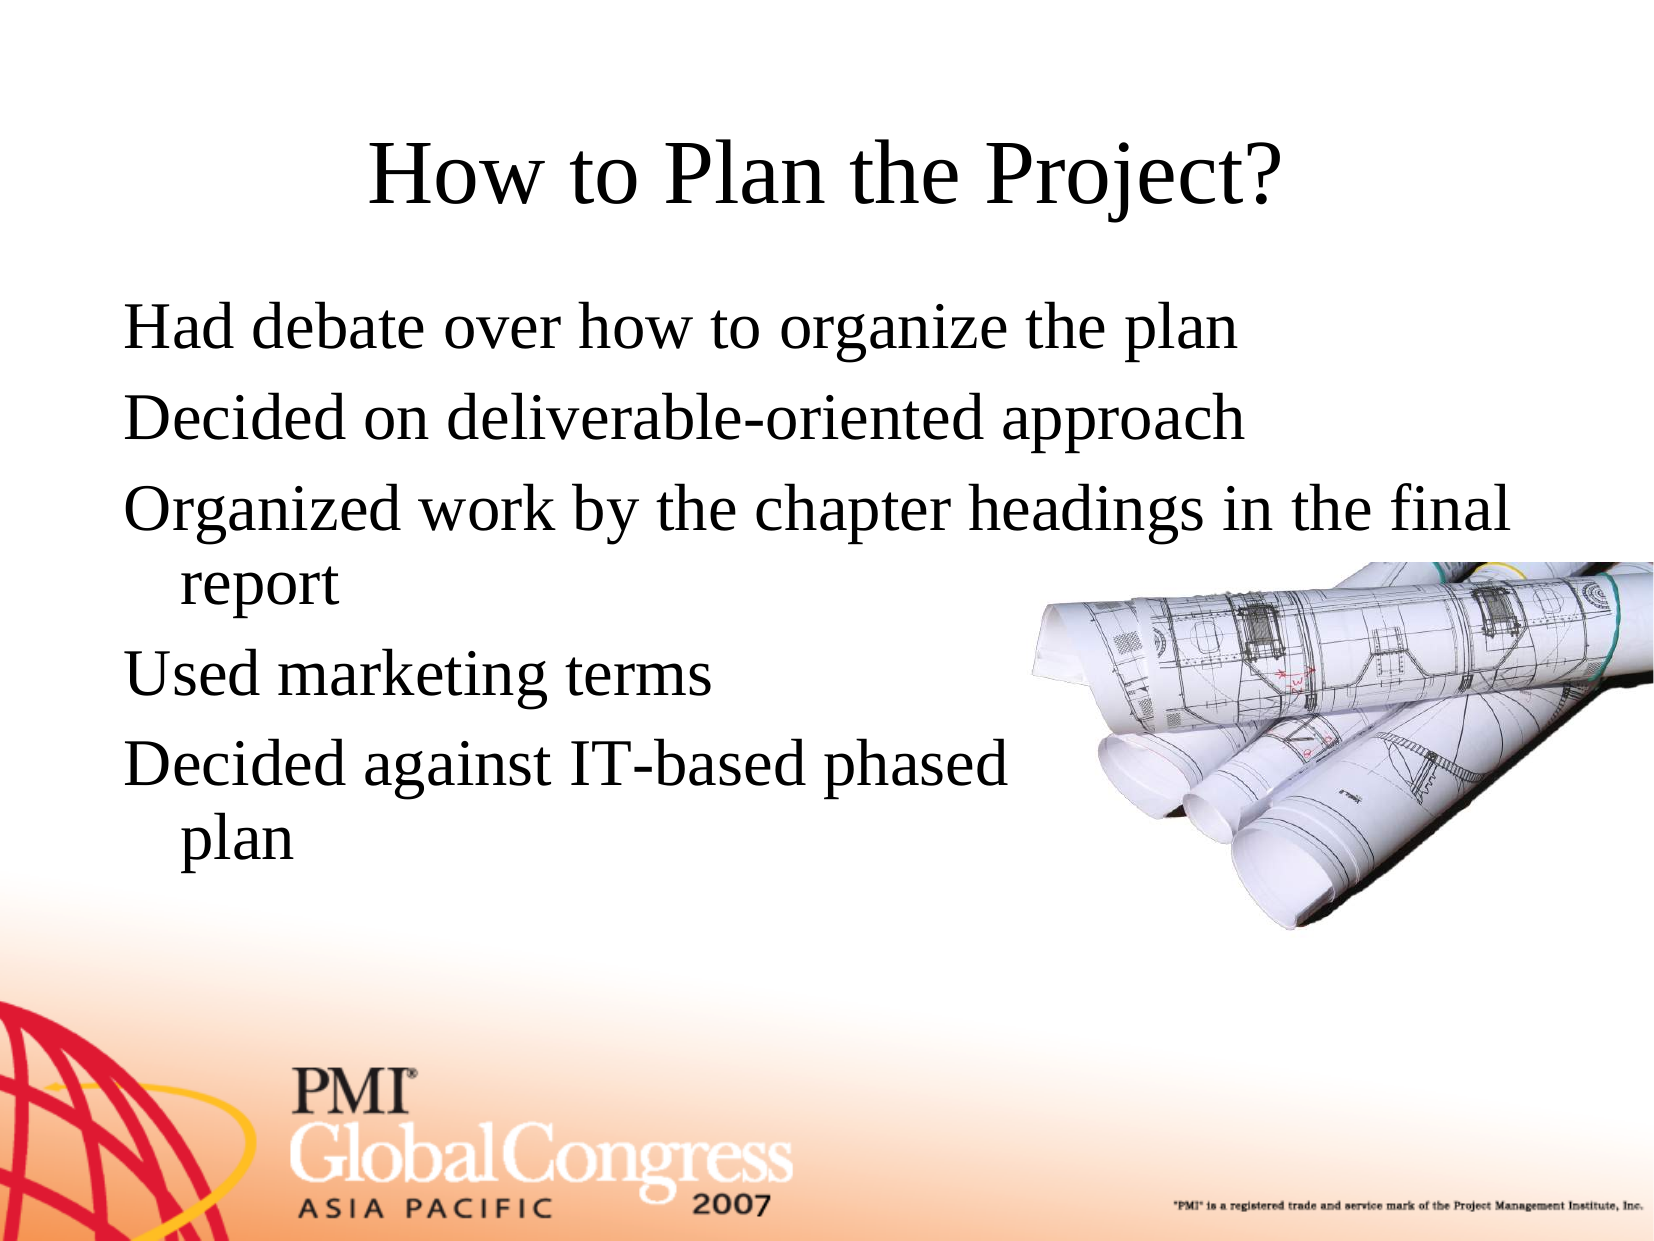

# How to Plan the Project?
Had debate over how to organize the plan
Decided on deliverable-oriented approach
Organized work by the chapter headings in the final report
Used marketing terms
Decided against IT-based phased
plan